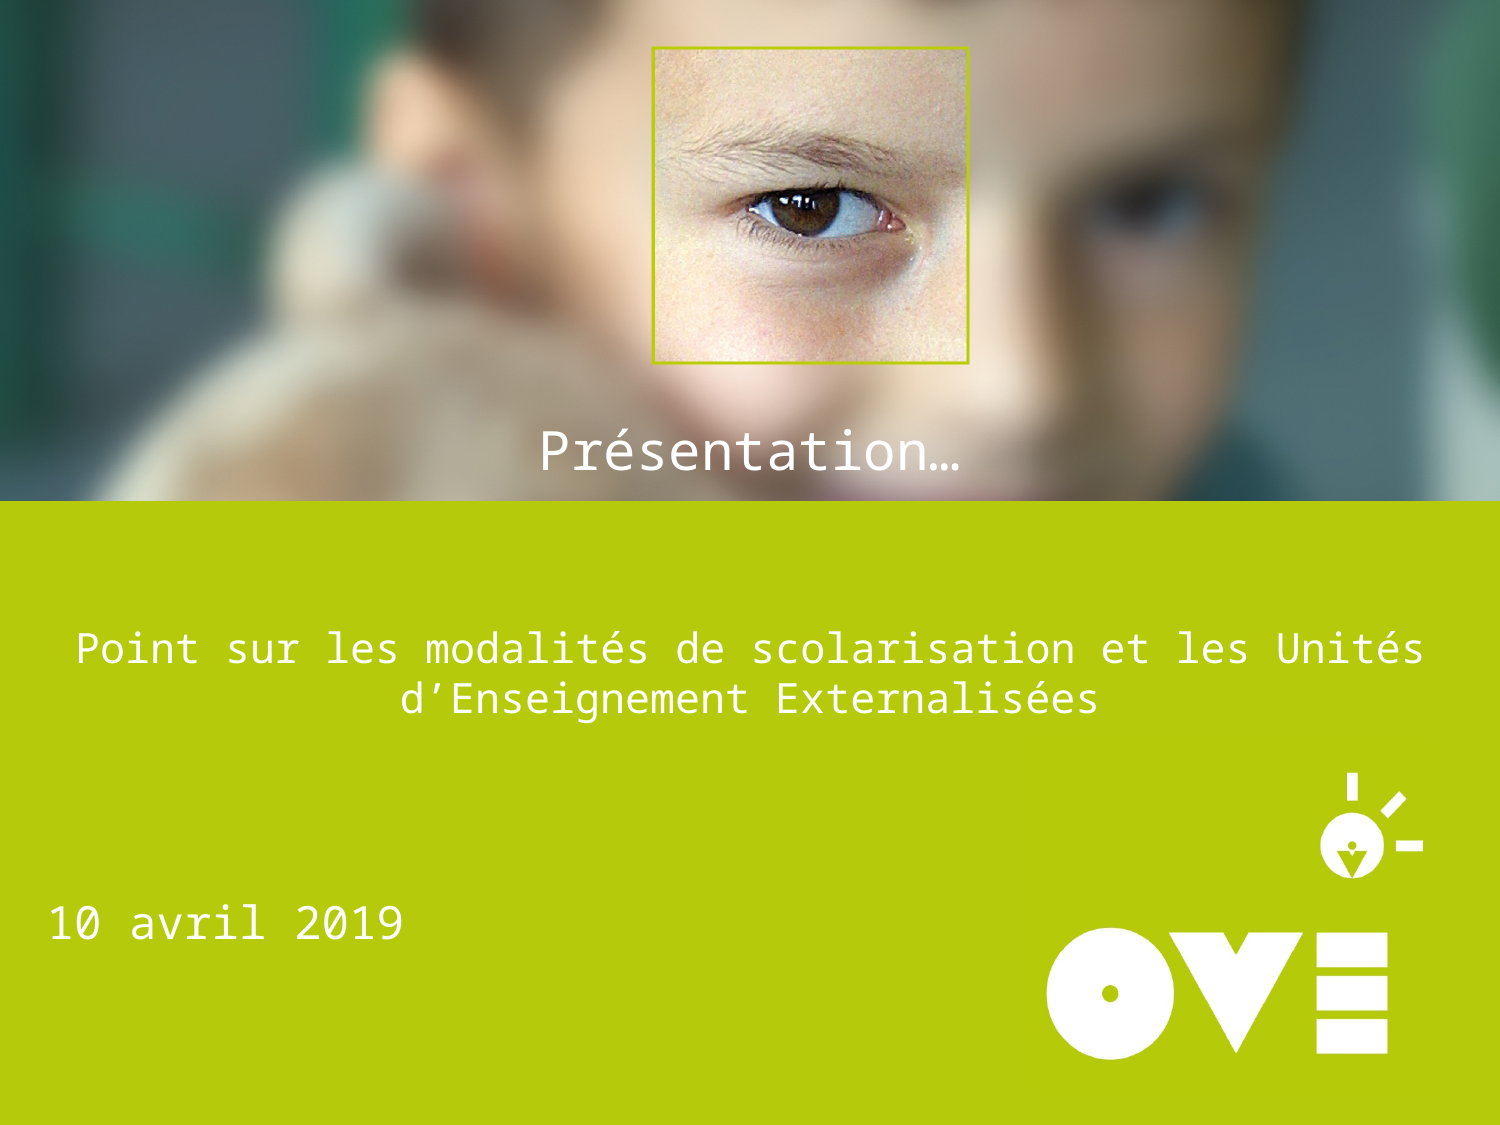

Présentation…
Point sur les modalités de scolarisation et les Unités d’Enseignement Externalisées
# 10 avril 2019